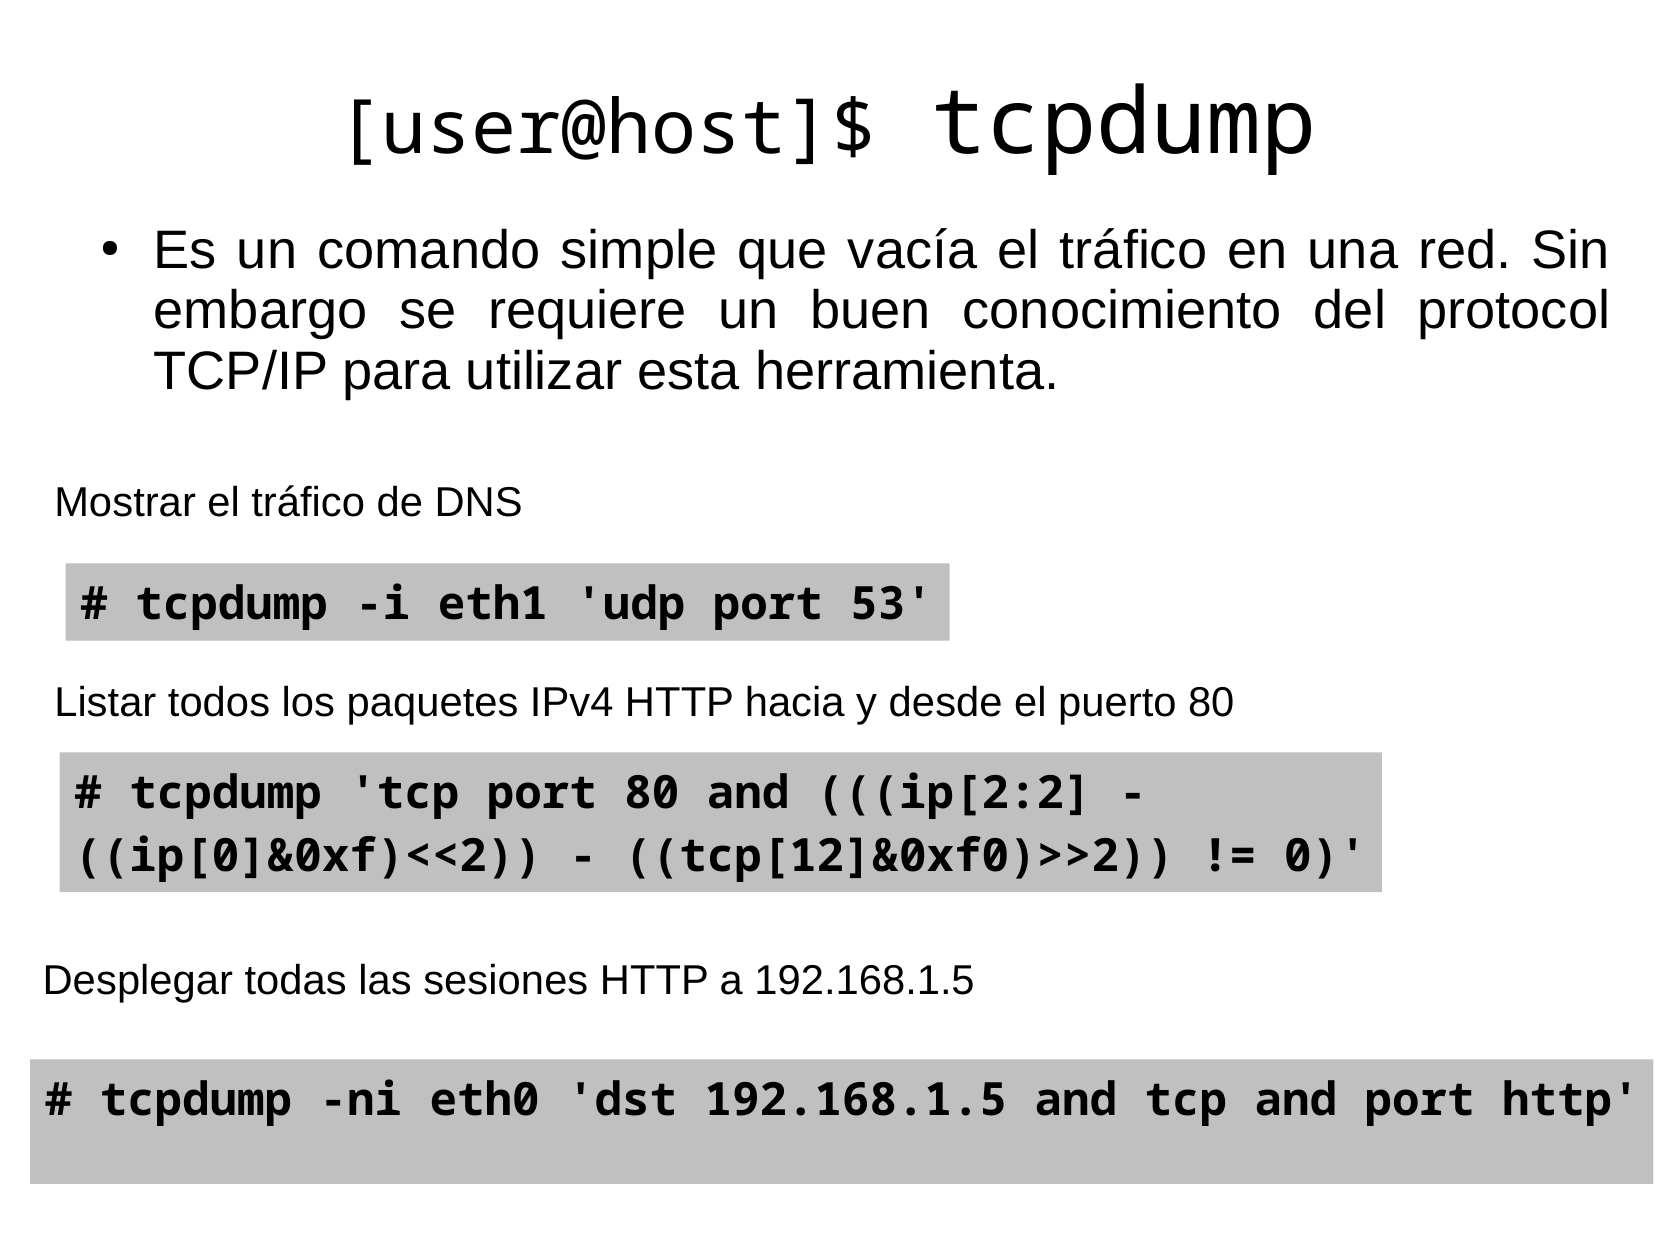

# [user@host]$ tcpdump
Es un comando simple que vacía el tráfico en una red. Sin embargo se requiere un buen conocimiento del protocol TCP/IP para utilizar esta herramienta.
Mostrar el tráfico de DNS
# tcpdump -i eth1 'udp port 53'
Listar todos los paquetes IPv4 HTTP hacia y desde el puerto 80
# tcpdump 'tcp port 80 and (((ip[2:2] -
((ip[0]&0xf)<<2)) - ((tcp[12]&0xf0)>>2)) != 0)'
Desplegar todas las sesiones HTTP a 192.168.1.5
# tcpdump -ni eth0 'dst 192.168.1.5 and tcp and port http'